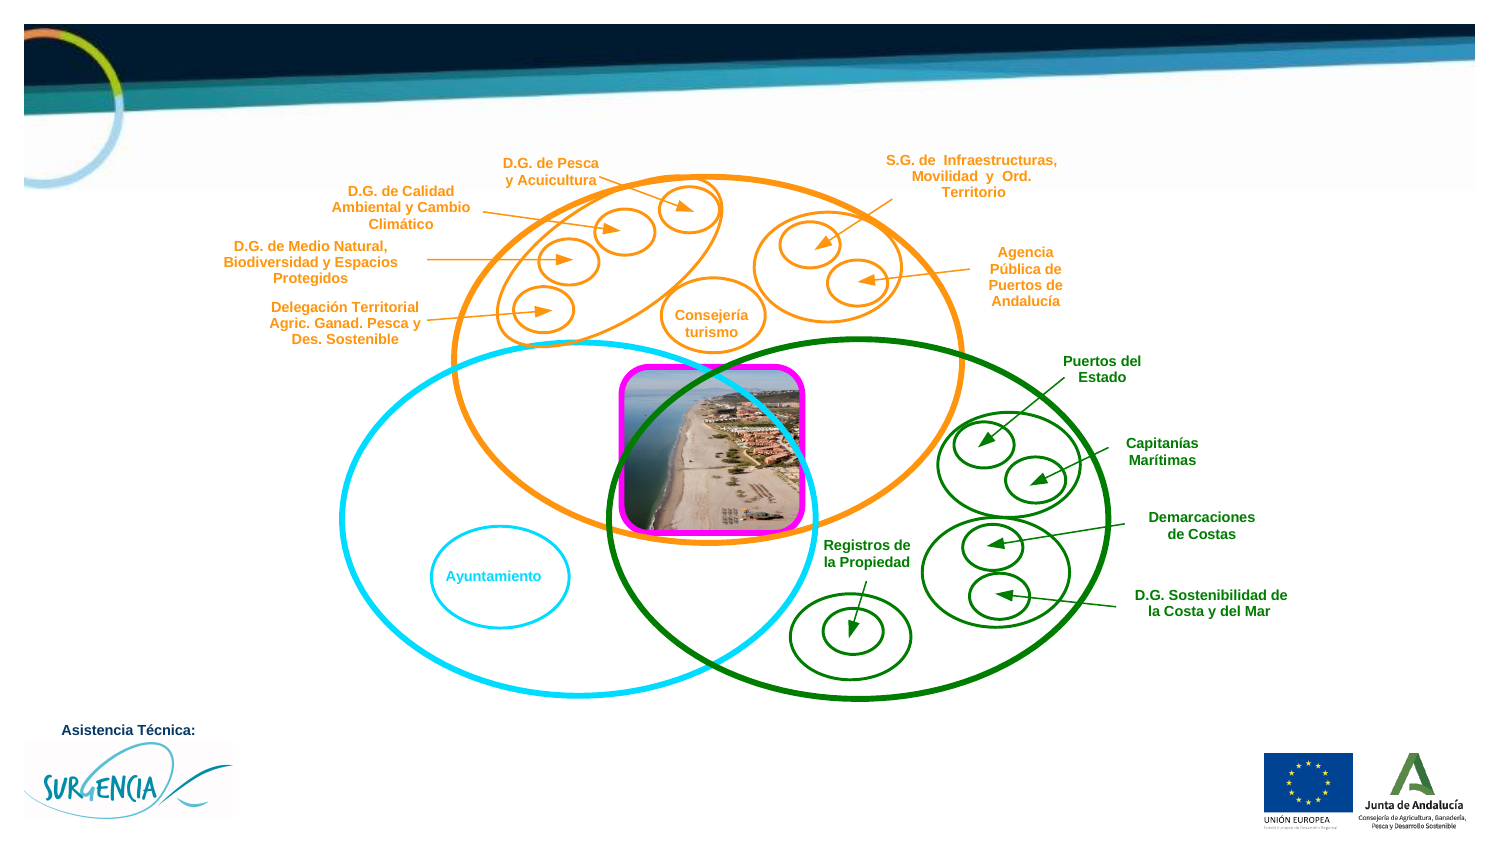

S.G. de Infraestructuras, Movilidad y Ord.
Territorio
D.G. de Pesca y Acuicultura
D.G. de Calidad Ambiental y Cambio Climático
D.G. de Medio Natural, Biodiversidad y Espacios Protegidos
Agencia Pública de Puertos de Andalucía
Delegación Territorial Agric. Ganad. Pesca y Des. Sostenible
Consejería turismo
Puertos del Estado
Capitanías
Marítimas
Demarcaciones
de Costas
Registros de la Propiedad
Ayuntamiento
 D.G. Sostenibilidad de la Costa y del Mar
Asistencia Técnica: